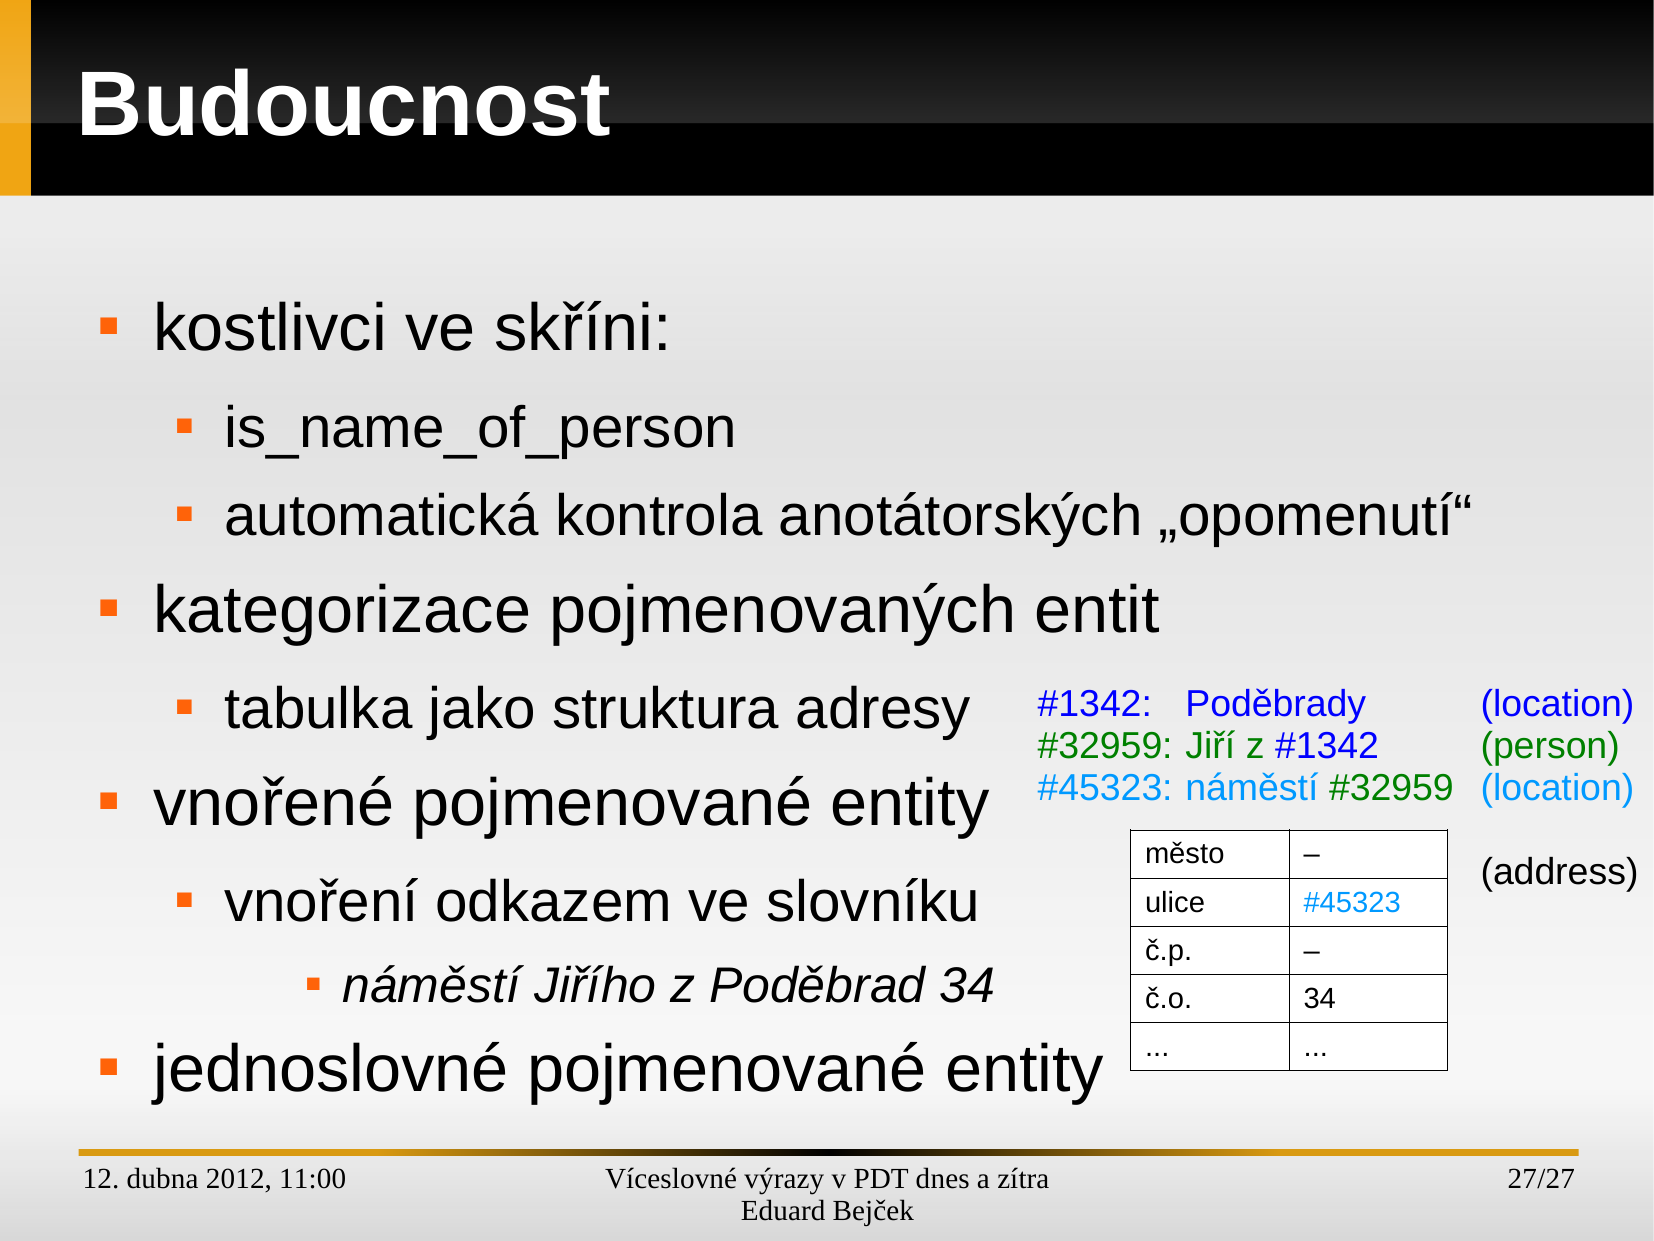

# Budoucnost
kostlivci ve skříni:
is_name_of_person
automatická kontrola anotátorských „opomenutí“
kategorizace pojmenovaných entit
tabulka jako struktura adresy
vnořené pojmenované entity
vnoření odkazem ve slovníku
náměstí Jiřího z Poděbrad 34
jednoslovné pojmenované entity
#1342:	Poděbrady		(location)
#32959:	Jiří z #1342		(person)
#45323:	náměstí #32959	(location)
						(address)
| město | – |
| --- | --- |
| ulice | #45323 |
| č.p. | – |
| č.o. | 34 |
| ... | ... |
12. dubna 2012, 11:00
Víceslovné výrazy v PDT dnes a zítra
27